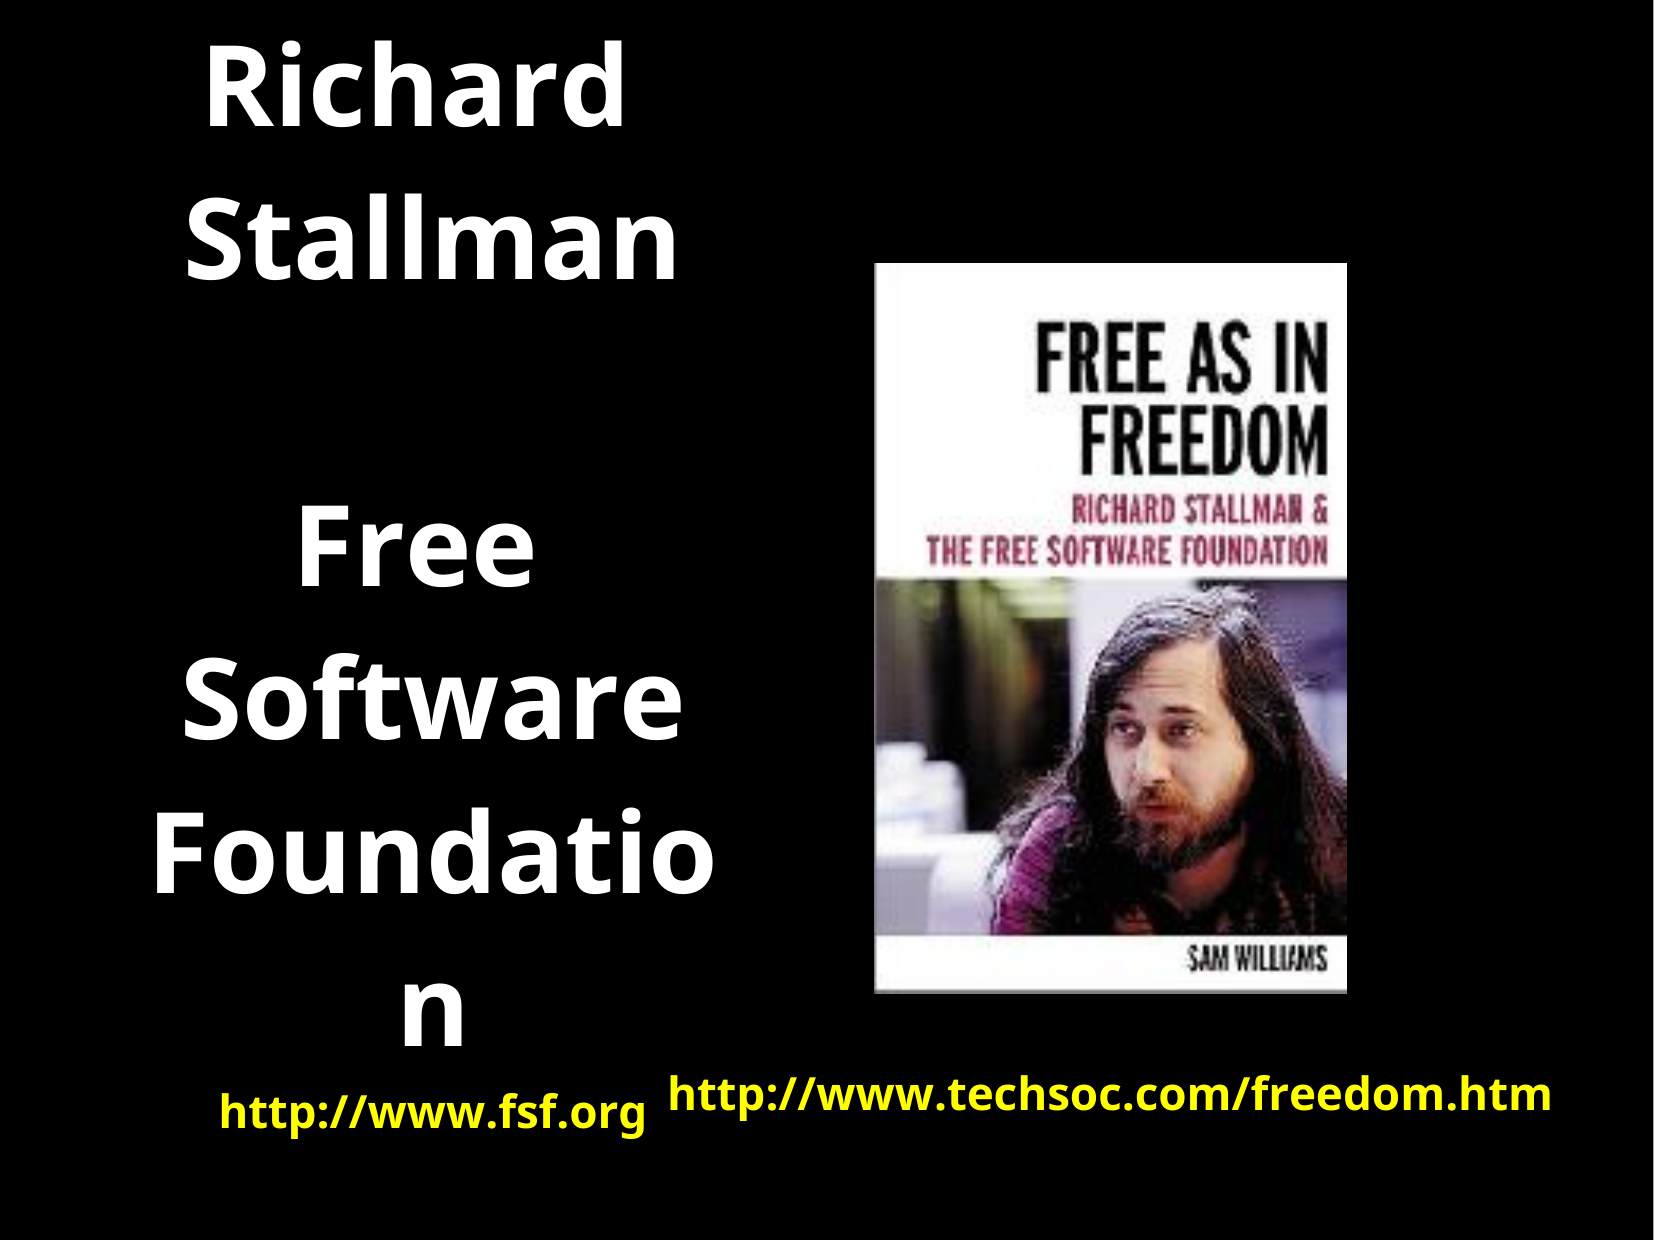

Richard Stallman
Free Software Foundation
http://www.fsf.org
http://www.techsoc.com/freedom.htm